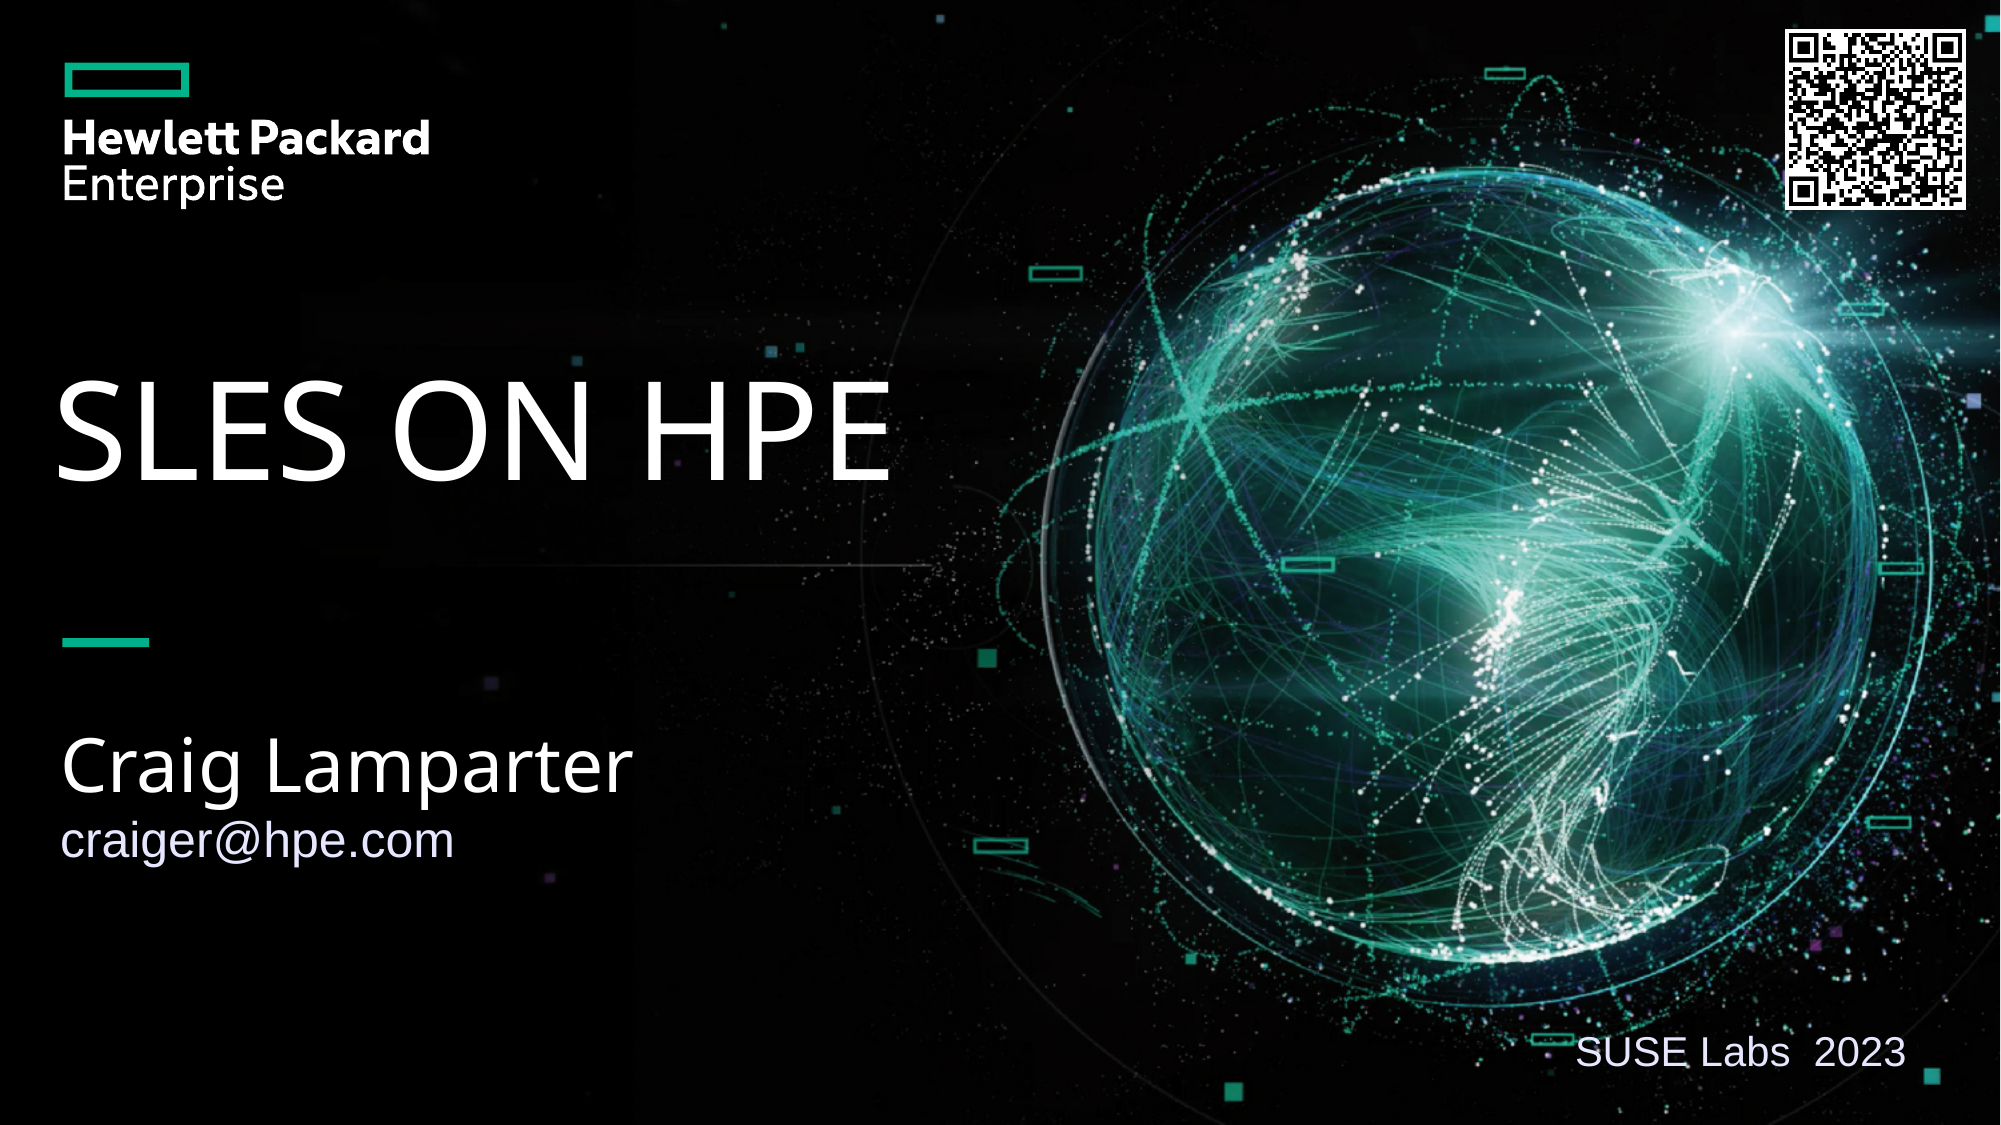

# SLES on HPE
Craig Lamparter
craiger@hpe.com
SUSE Labs 2023